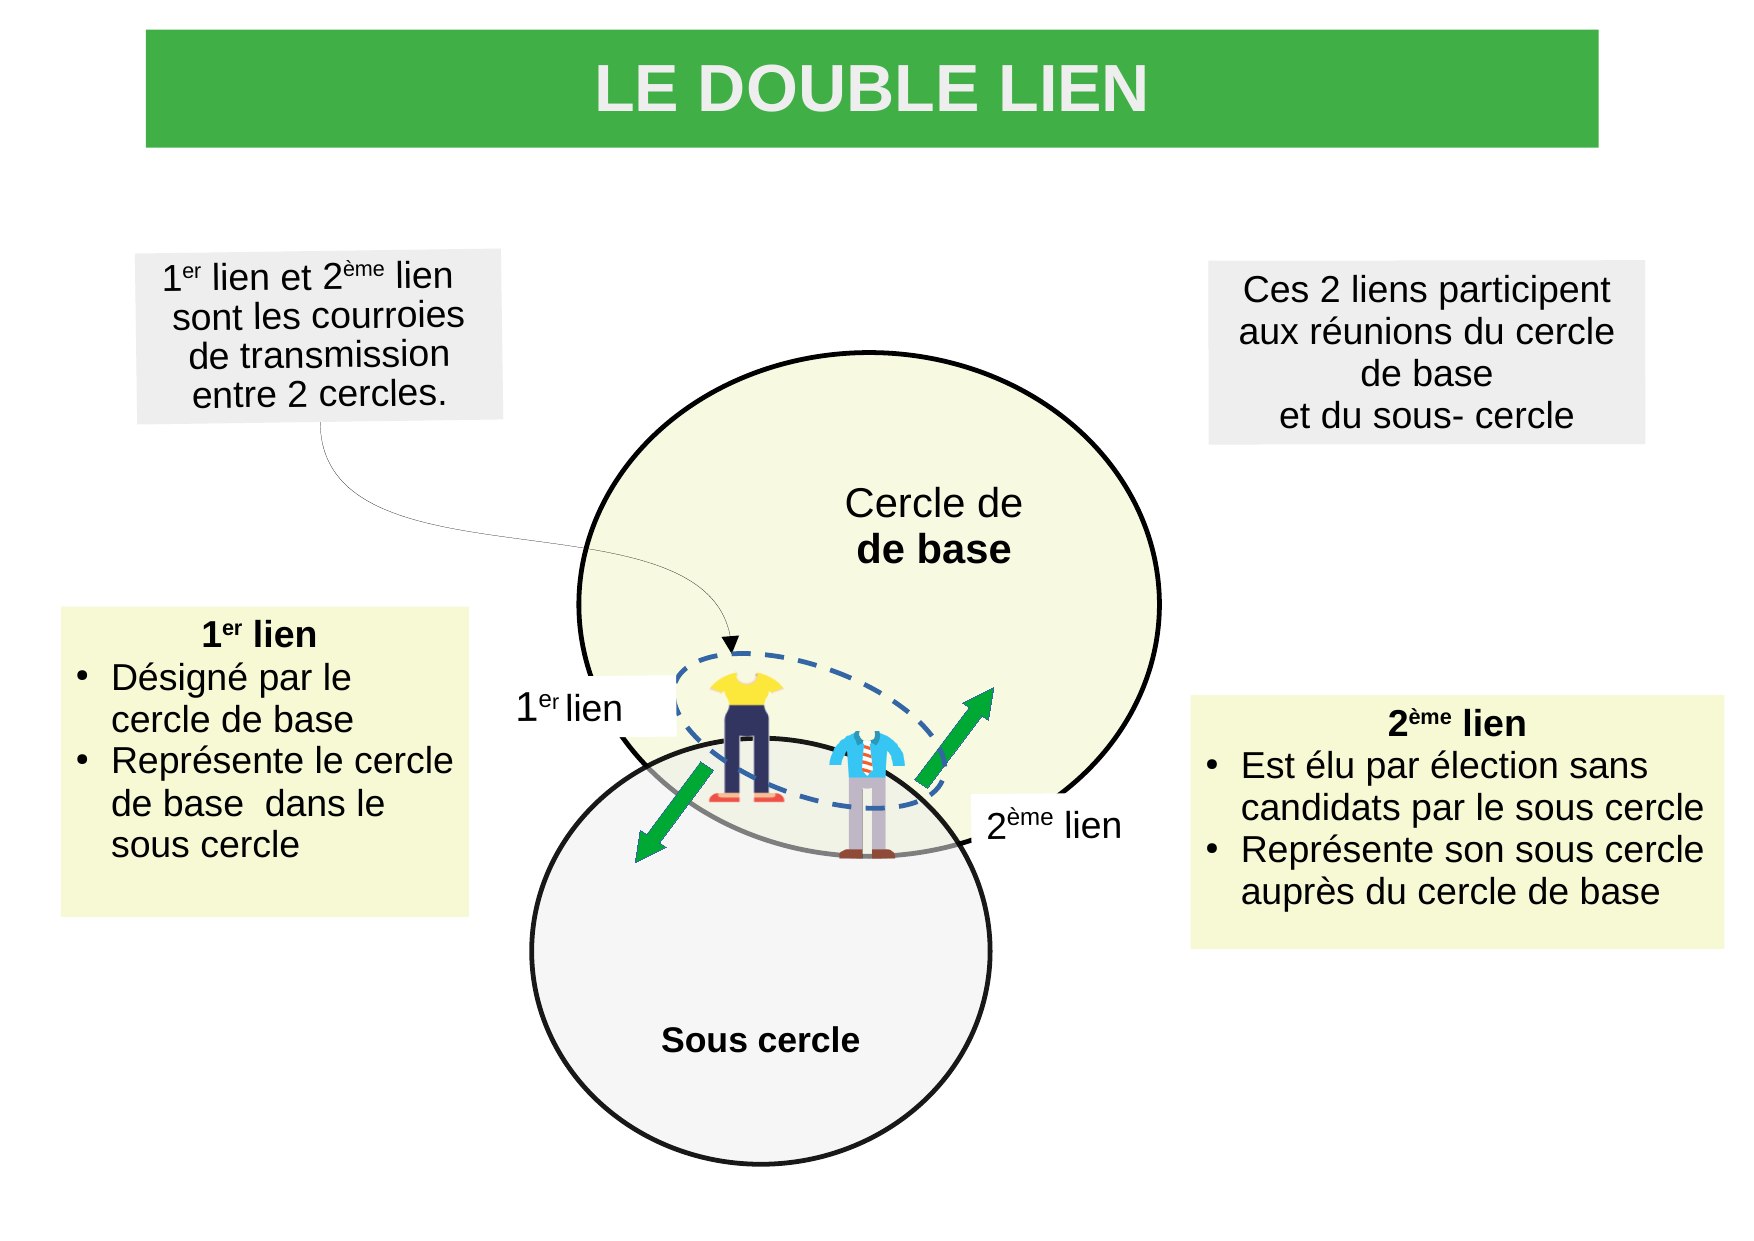

LE DOUBLE LIEN
1er lien et 2ème lien
sont les courroies de transmission entre 2 cercles.
Ces 2 liens participent aux réunions du cercle de base
et du sous- cercle
Cercle de de base
1er lien
Désigné par le cercle de base
Représente le cercle de base dans le sous cercle
1er lien
2ème lien
Est élu par élection sans candidats par le sous cercle
Représente son sous cercle auprès du cercle de base
2ème lien
Sous cercle